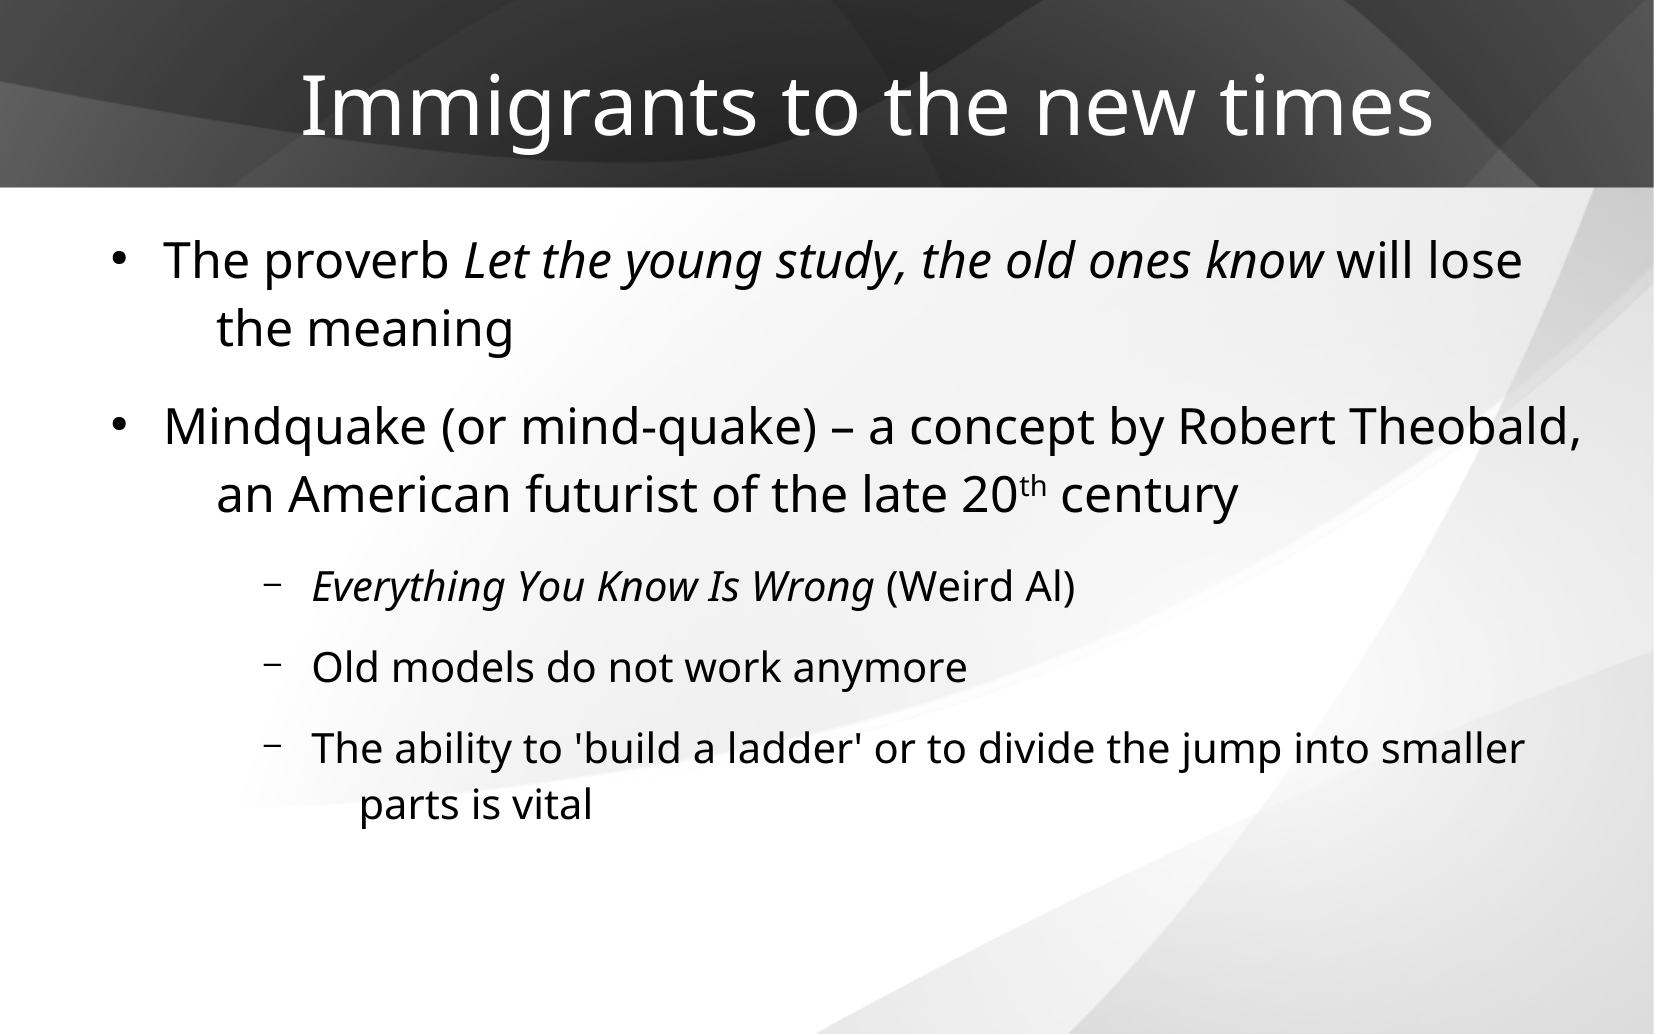

# Immigrants to the new times
The proverb Let the young study, the old ones know will lose the meaning
Mindquake (or mind-quake) – a concept by Robert Theobald, an American futurist of the late 20th century
Everything You Know Is Wrong (Weird Al)
Old models do not work anymore
The ability to 'build a ladder' or to divide the jump into smaller parts is vital